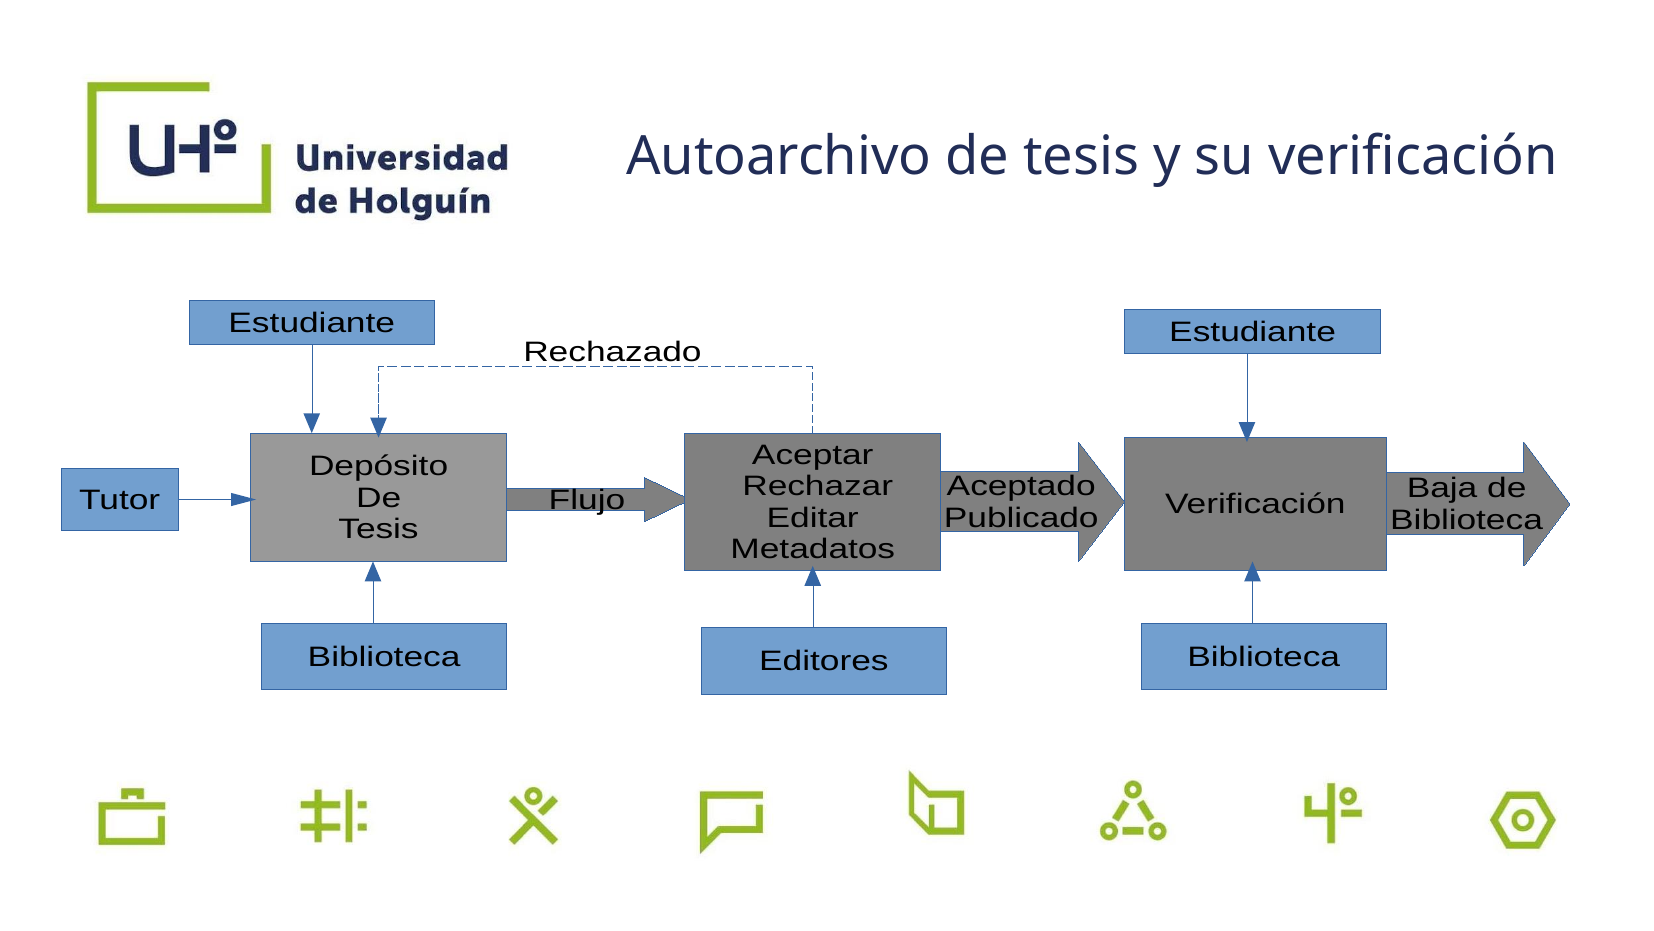

#
Autoarchivo de tesis y su verificación